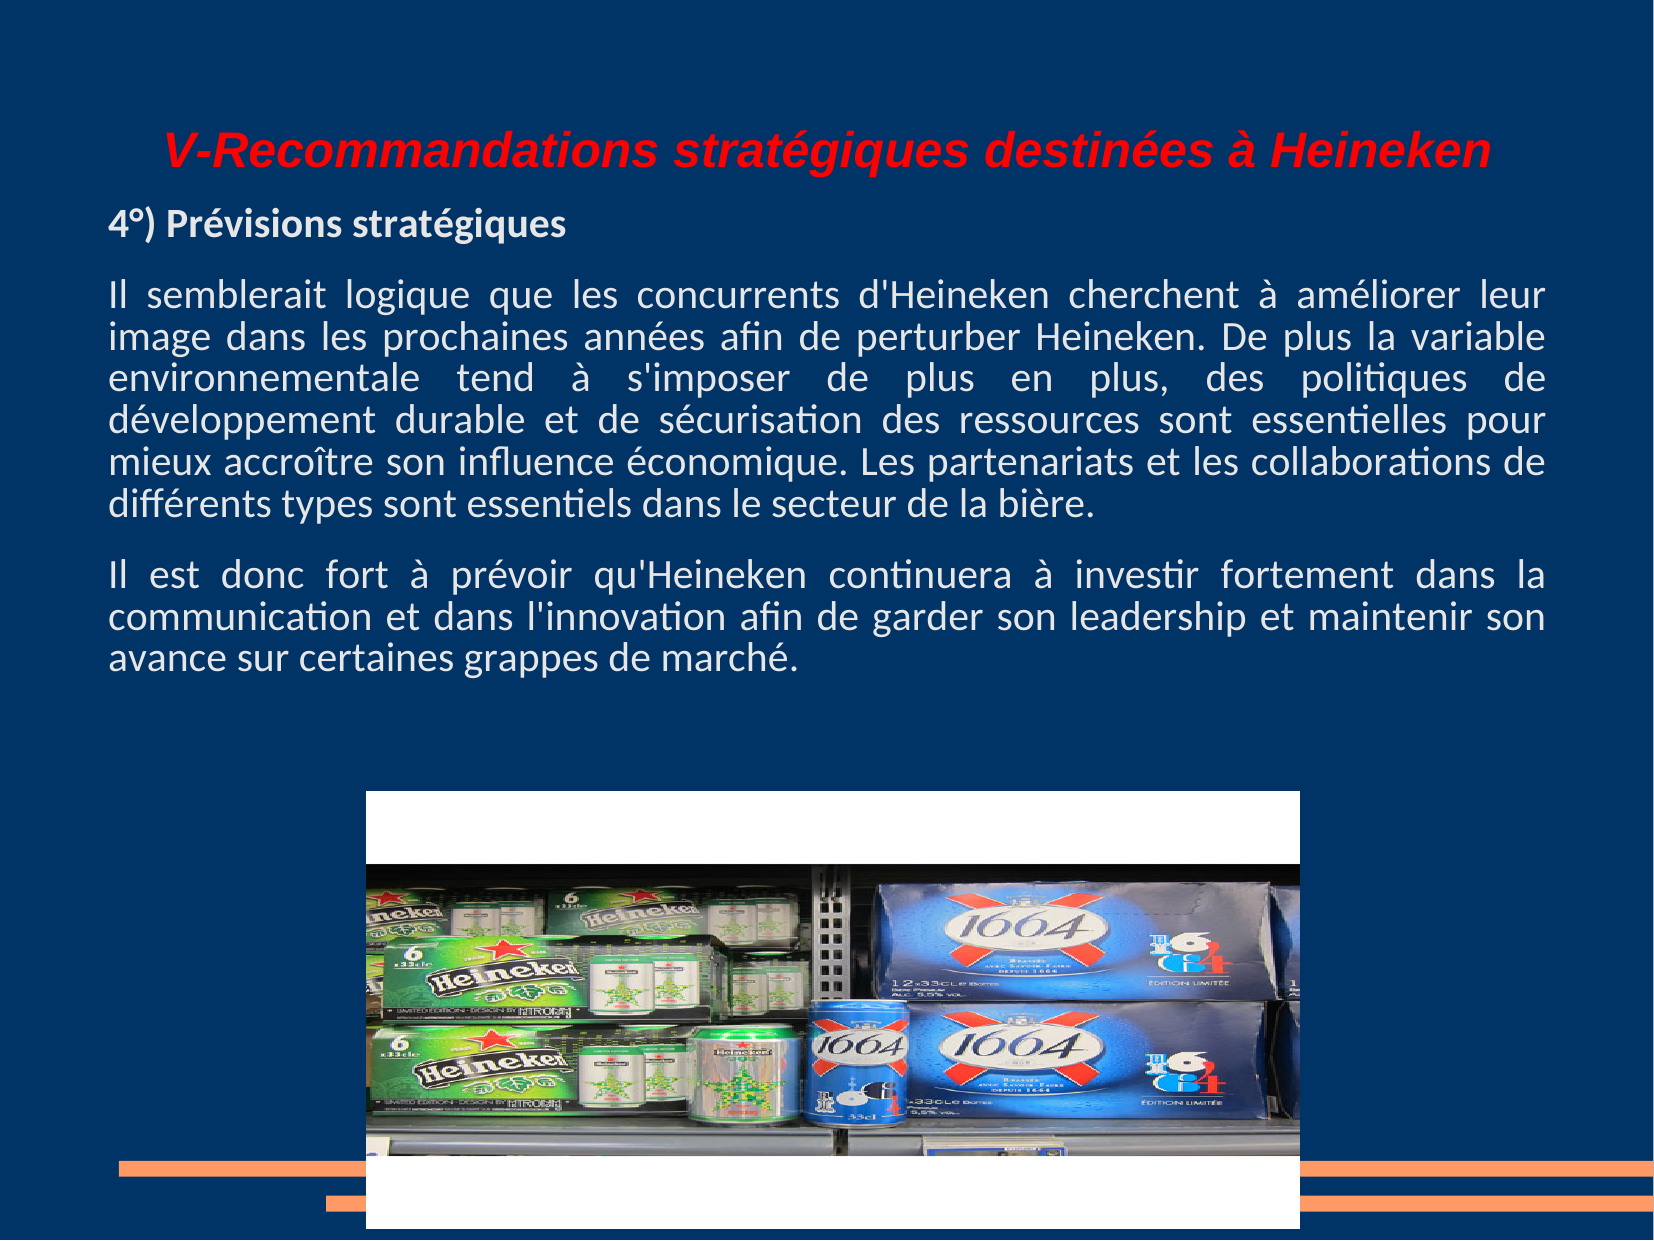

# V-Recommandations stratégiques destinées à Heineken
4°) Prévisions stratégiques
Il semblerait logique que les concurrents d'Heineken cherchent à améliorer leur image dans les prochaines années afin de perturber Heineken. De plus la variable environnementale tend à s'imposer de plus en plus, des politiques de développement durable et de sécurisation des ressources sont essentielles pour mieux accroître son influence économique. Les partenariats et les collaborations de différents types sont essentiels dans le secteur de la bière.
Il est donc fort à prévoir qu'Heineken continuera à investir fortement dans la communication et dans l'innovation afin de garder son leadership et maintenir son avance sur certaines grappes de marché.